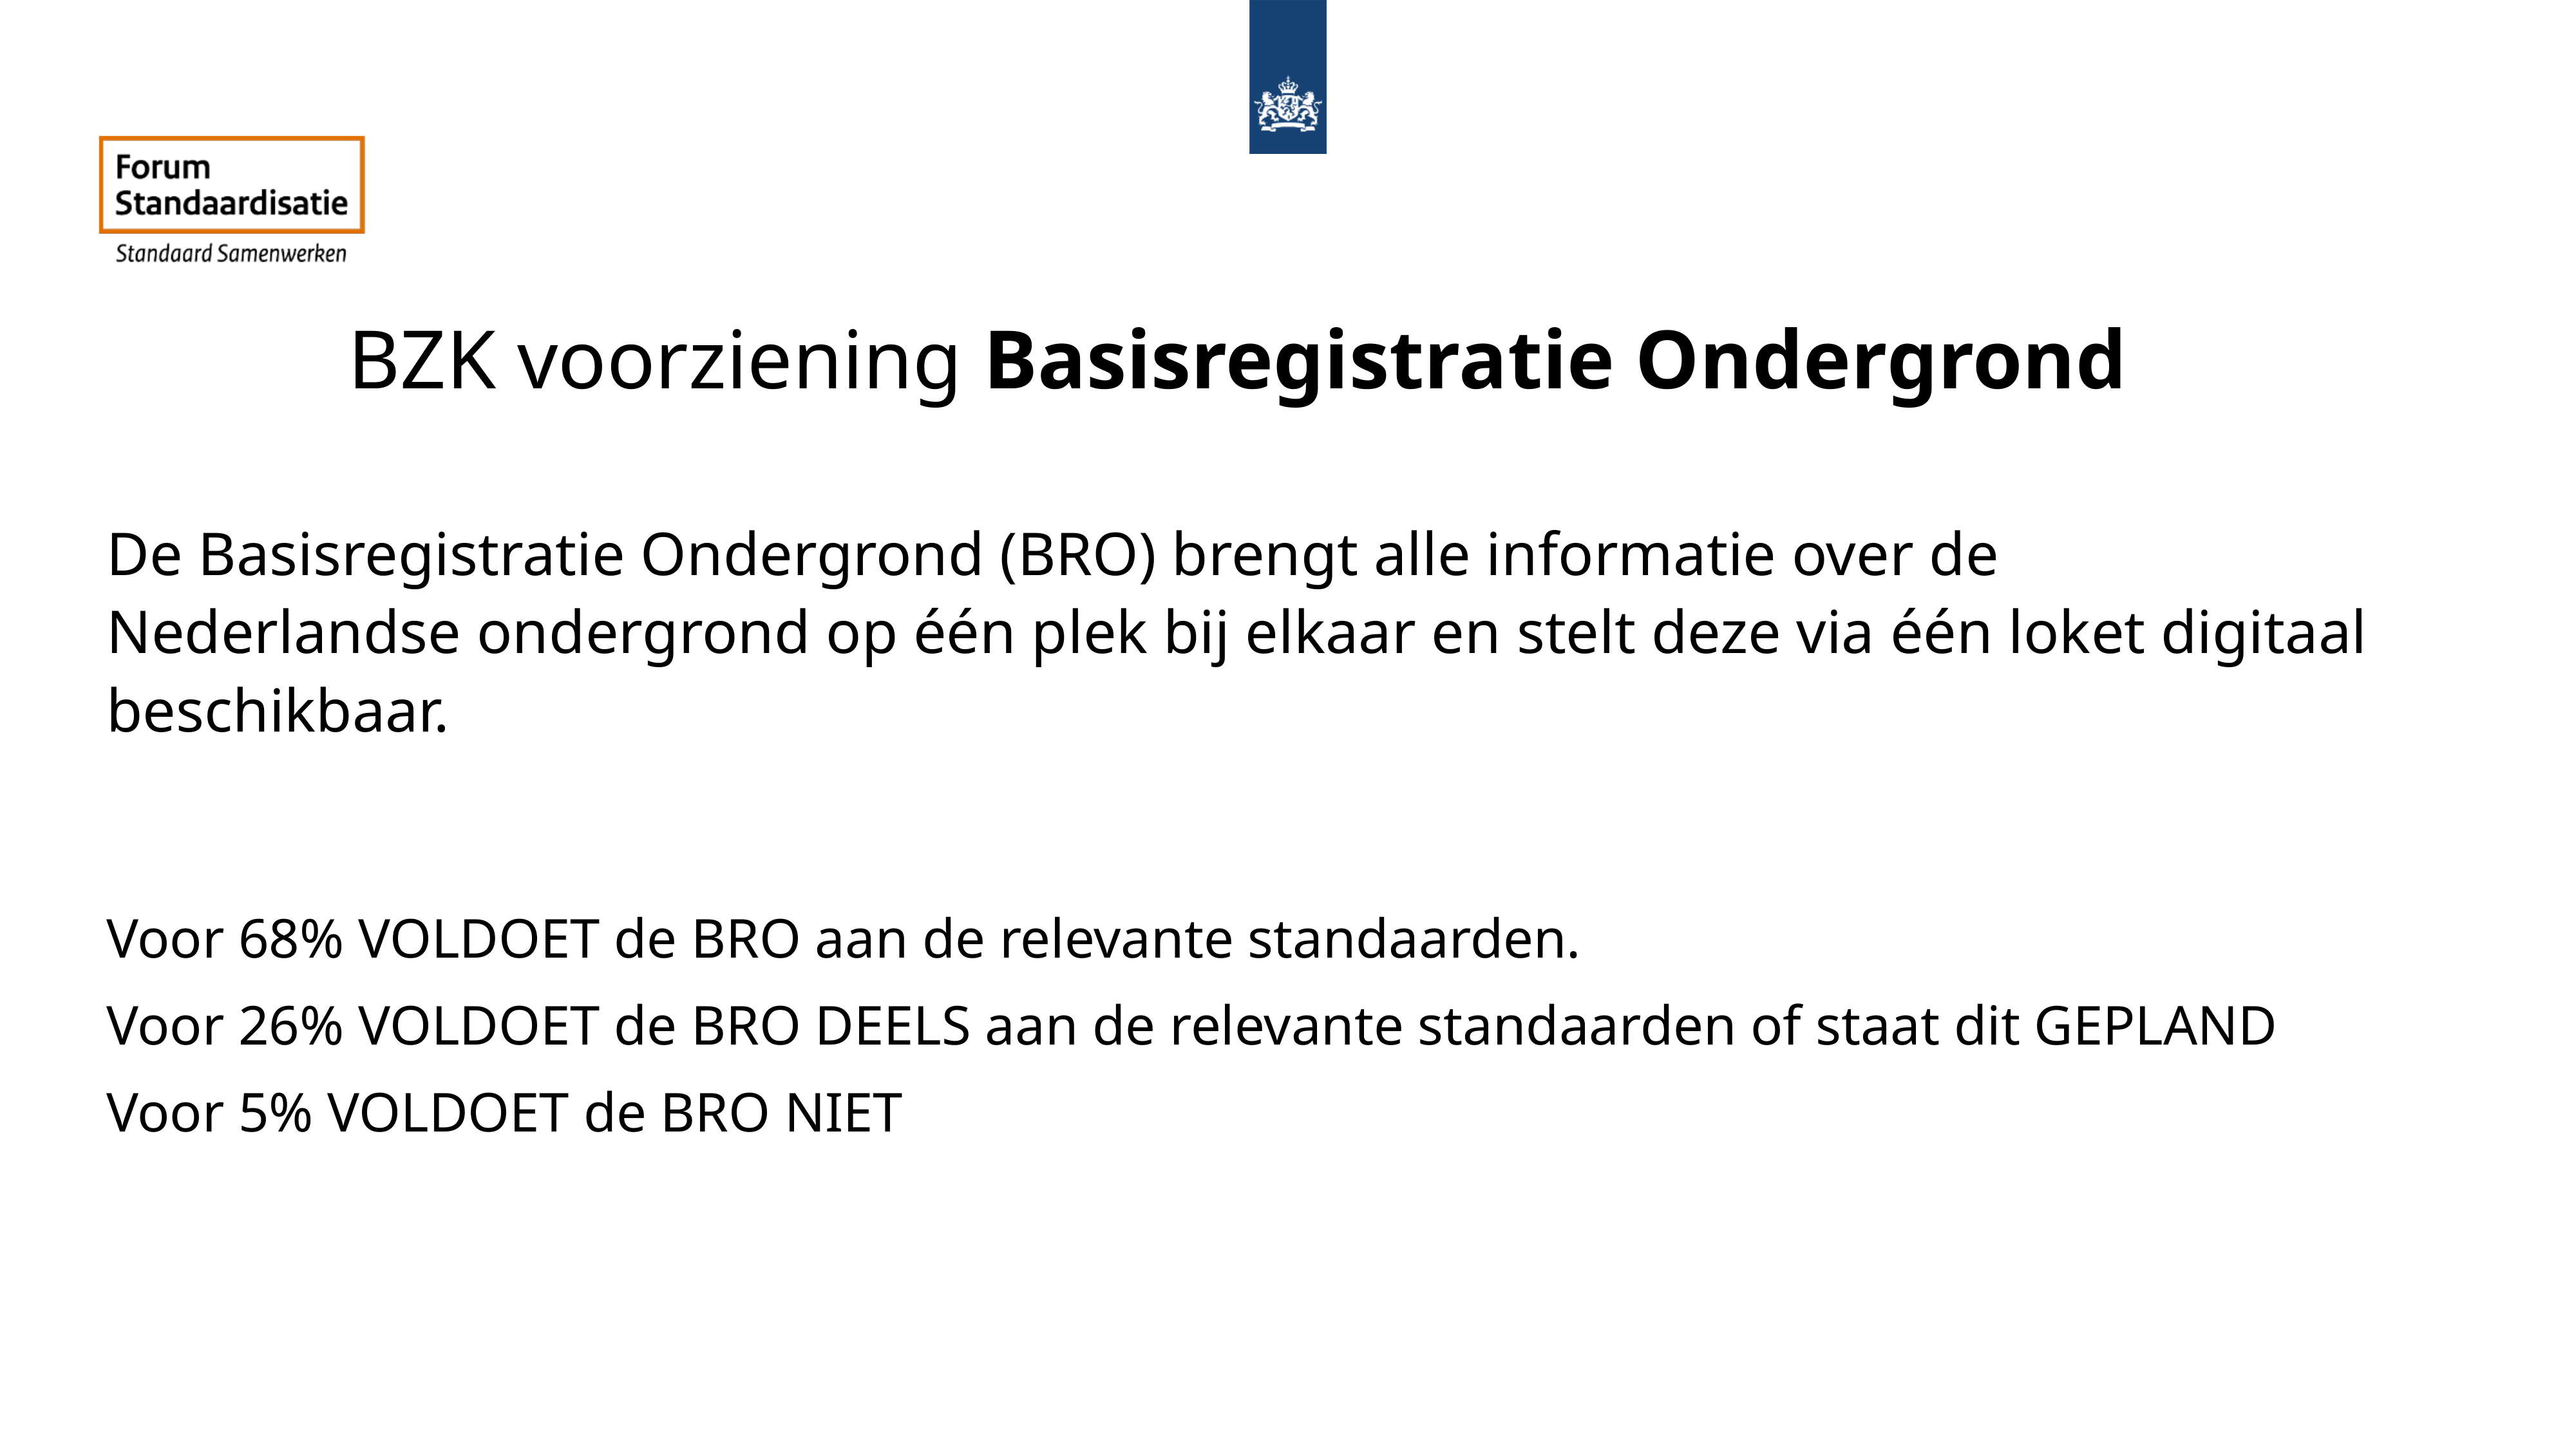

# BZK voorziening Basisregistratie Ondergrond
De Basisregistratie Ondergrond (BRO) brengt alle informatie over de Nederlandse ondergrond op één plek bij elkaar en stelt deze via één loket digitaal beschikbaar.
Voor 68% VOLDOET de BRO aan de relevante standaarden.
Voor 26% VOLDOET de BRO DEELS aan de relevante standaarden of staat dit GEPLAND
Voor 5% VOLDOET de BRO NIET